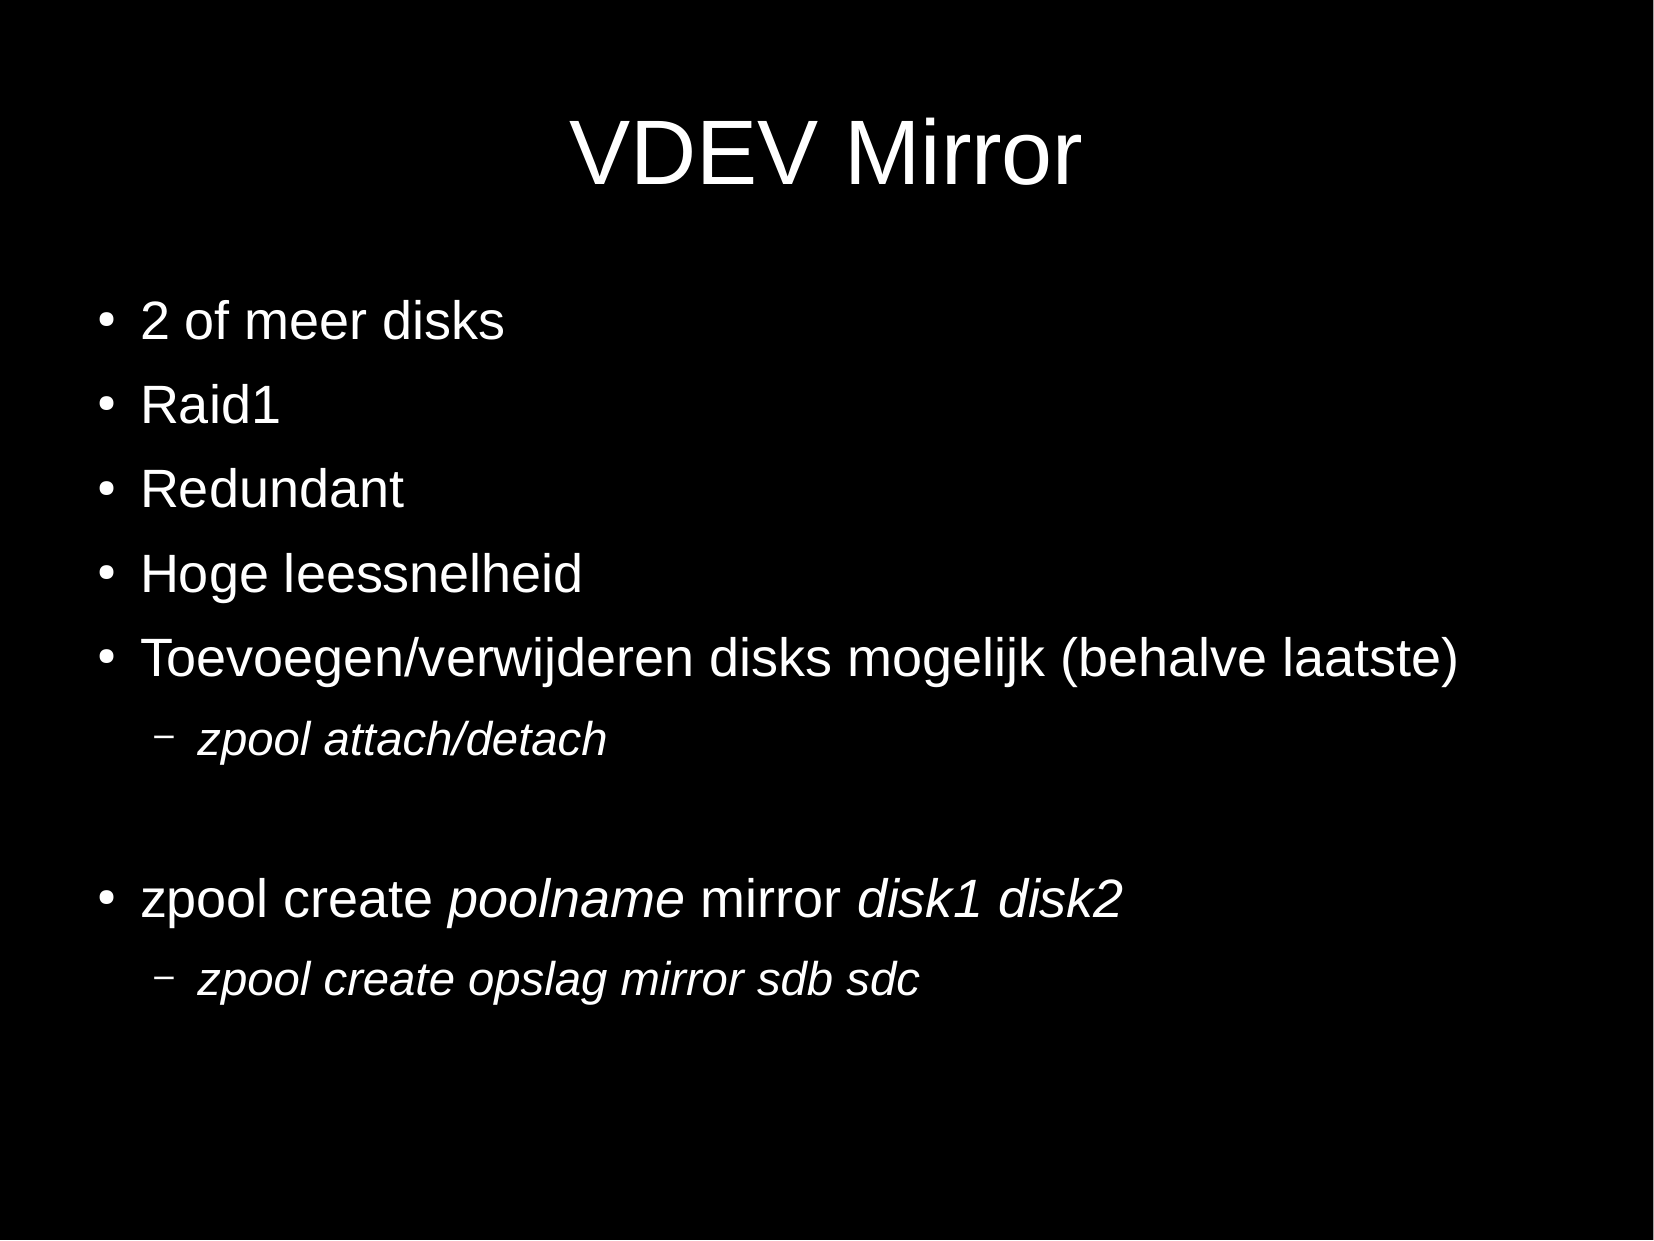

# VDEV Mirror
2 of meer disks
Raid1
Redundant
Hoge leessnelheid
Toevoegen/verwijderen disks mogelijk (behalve laatste)
zpool attach/detach
zpool create poolname mirror disk1 disk2
zpool create opslag mirror sdb sdc